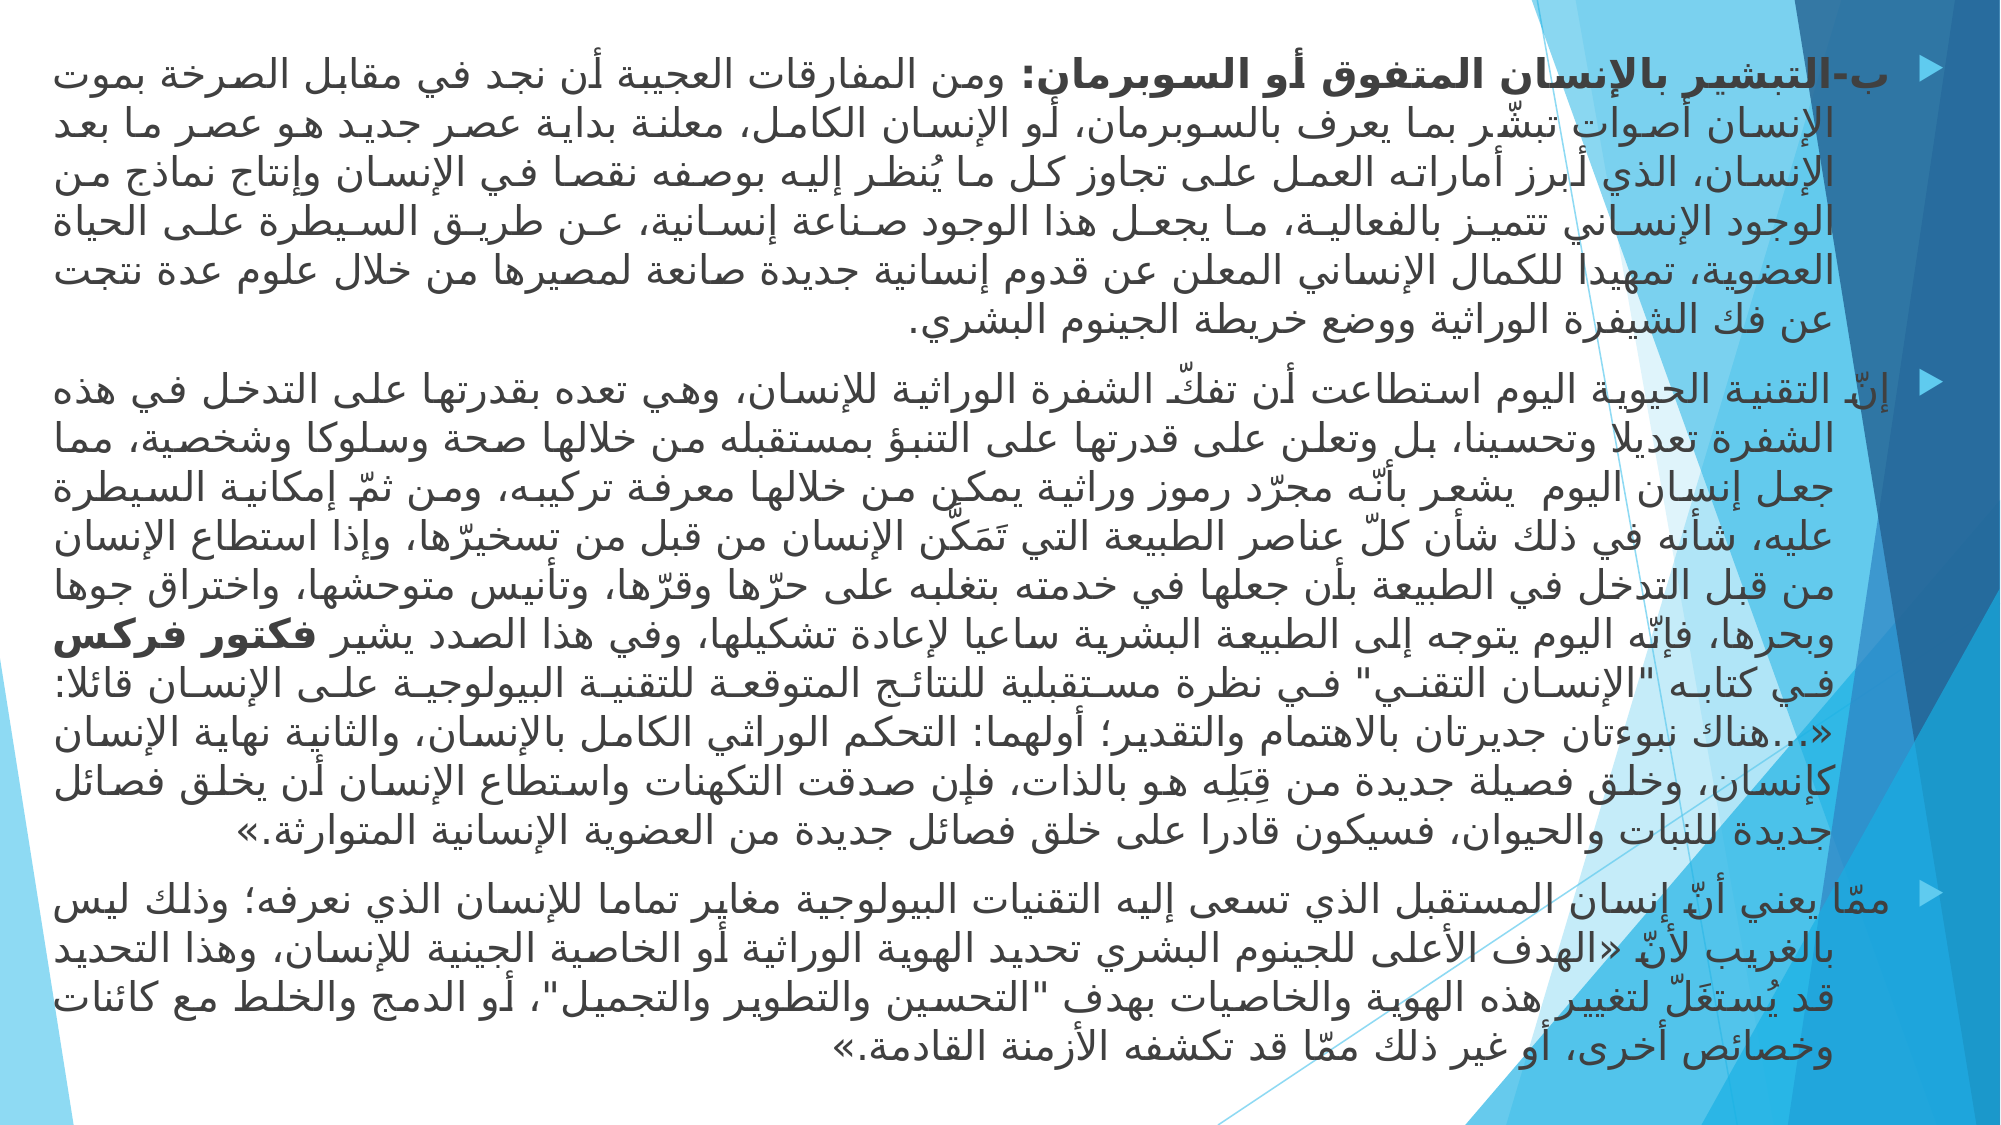

# ب-التبشير بالإنسان المتفوق أو السوبرمان: ومن المفارقات العجيبة أن نجد في مقابل الصرخة بموت الإنسان أصوات تبشّر بما يعرف بالسوبرمان، أو الإنسان الكامل، معلنة بداية عصر جديد هو عصر ما بعد الإنسان، الذي أبرز أماراته العمل على تجاوز كل ما يُنظر إليه بوصفه نقصا في الإنسان وإنتاج نماذج من الوجود الإنساني تتميز بالفعالية، ما يجعل هذا الوجود صناعة إنسانية، عن طريق السيطرة على الحياة العضوية، تمهيدا للكمال الإنساني المعلن عن قدوم إنسانية جديدة صانعة لمصيرها من خلال علوم عدة نتجت عن فك الشيفرة الوراثية ووضع خريطة الجينوم البشري.
إنّ التقنية الحيوية اليوم استطاعت أن تفكّ الشفرة الوراثية للإنسان، وهي تعده بقدرتها على التدخل في هذه الشفرة تعديلا وتحسينا، بل وتعلن على قدرتها على التنبؤ بمستقبله من خلالها صحة وسلوكا وشخصية، مما جعل إنسان اليوم يشعر بأنّه مجرّد رموز وراثية يمكن من خلالها معرفة تركيبه، ومن ثمّ إمكانية السيطرة عليه، شأنه في ذلك شأن كلّ عناصر الطبيعة التي تَمَكَّن الإنسان من قبل من تسخيرّها، وإذا استطاع الإنسان من قبل التدخل في الطبيعة بأن جعلها في خدمته بتغلبه على حرّها وقرّها، وتأنيس متوحشها، واختراق جوها وبحرها، فإنّه اليوم يتوجه إلى الطبيعة البشرية ساعيا لإعادة تشكيلها، وفي هذا الصدد يشير فكتور فركس في كتابه "الإنسان التقني" في نظرة مستقبلية للنتائج المتوقعة للتقنية البيولوجية على الإنسان قائلا: «...هناك نبوءتان جديرتان بالاهتمام والتقدير؛ أولهما: التحكم الوراثي الكامل بالإنسان، والثانية نهاية الإنسان كإنسان، وخلق فصيلة جديدة من قِبَلِه هو بالذات، فإن صدقت التكهنات واستطاع الإنسان أن يخلق فصائل جديدة للنبات والحيوان، فسيكون قادرا على خلق فصائل جديدة من العضوية الإنسانية المتوارثة.»
ممّا يعني أنّ إنسان المستقبل الذي تسعى إليه التقنيات البيولوجية مغاير تماما للإنسان الذي نعرفه؛ وذلك ليس بالغريب لأنّ «الهدف الأعلى للجينوم البشري تحديد الهوية الوراثية أو الخاصية الجينية للإنسان، وهذا التحديد قد يُستغَلّ لتغيير هذه الهوية والخاصيات بهدف "التحسين والتطوير والتجميل"، أو الدمج والخلط مع كائنات وخصائص أخرى، أو غير ذلك ممّا قد تكشفه الأزمنة القادمة.»